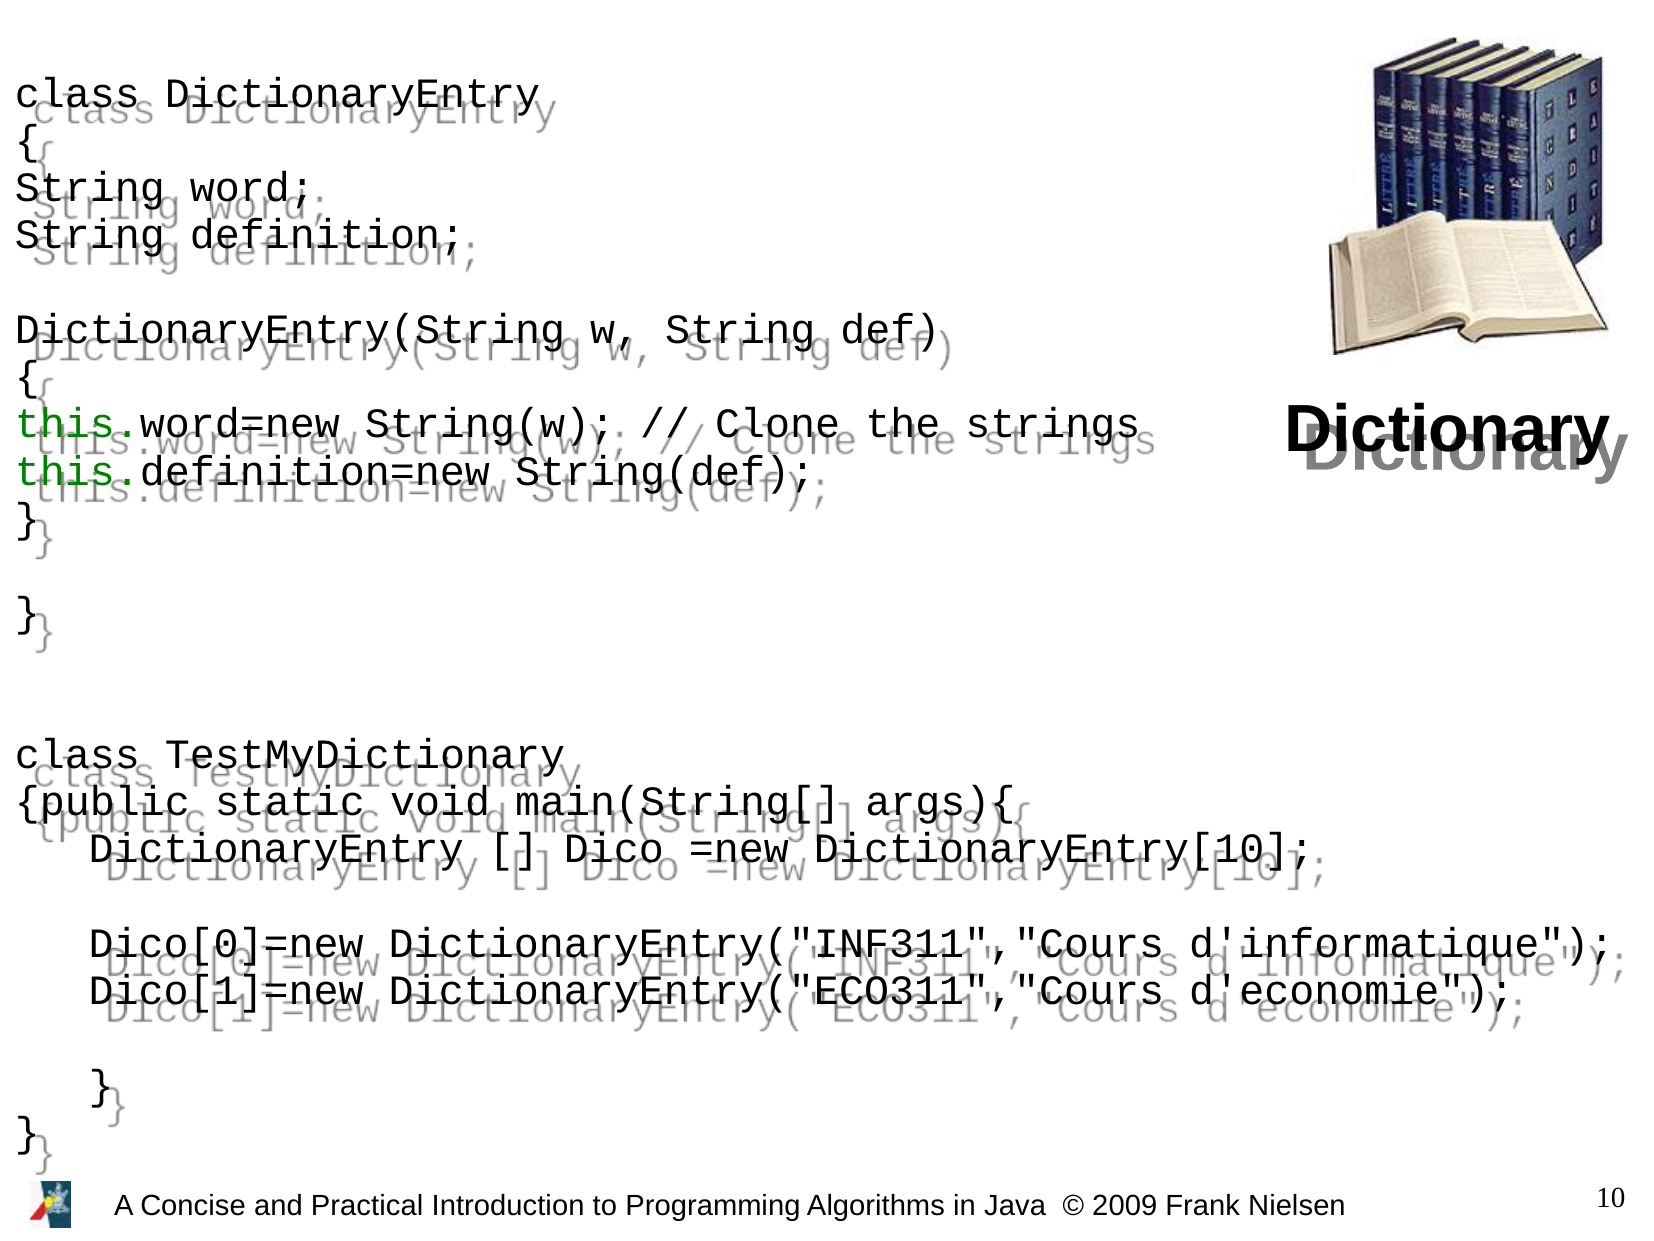

class DictionaryEntry
{
String word;
String definition;
DictionaryEntry(String w, String def)
{
this.word=new String(w); // Clone the strings
this.definition=new String(def);
}
}
class TestMyDictionary
{public static void main(String[] args){
	DictionaryEntry [] Dico =new DictionaryEntry[10];
	Dico[0]=new DictionaryEntry("INF311","Cours d'informatique");
	Dico[1]=new DictionaryEntry("ECO311","Cours d'economie");
	}
}
Dictionary